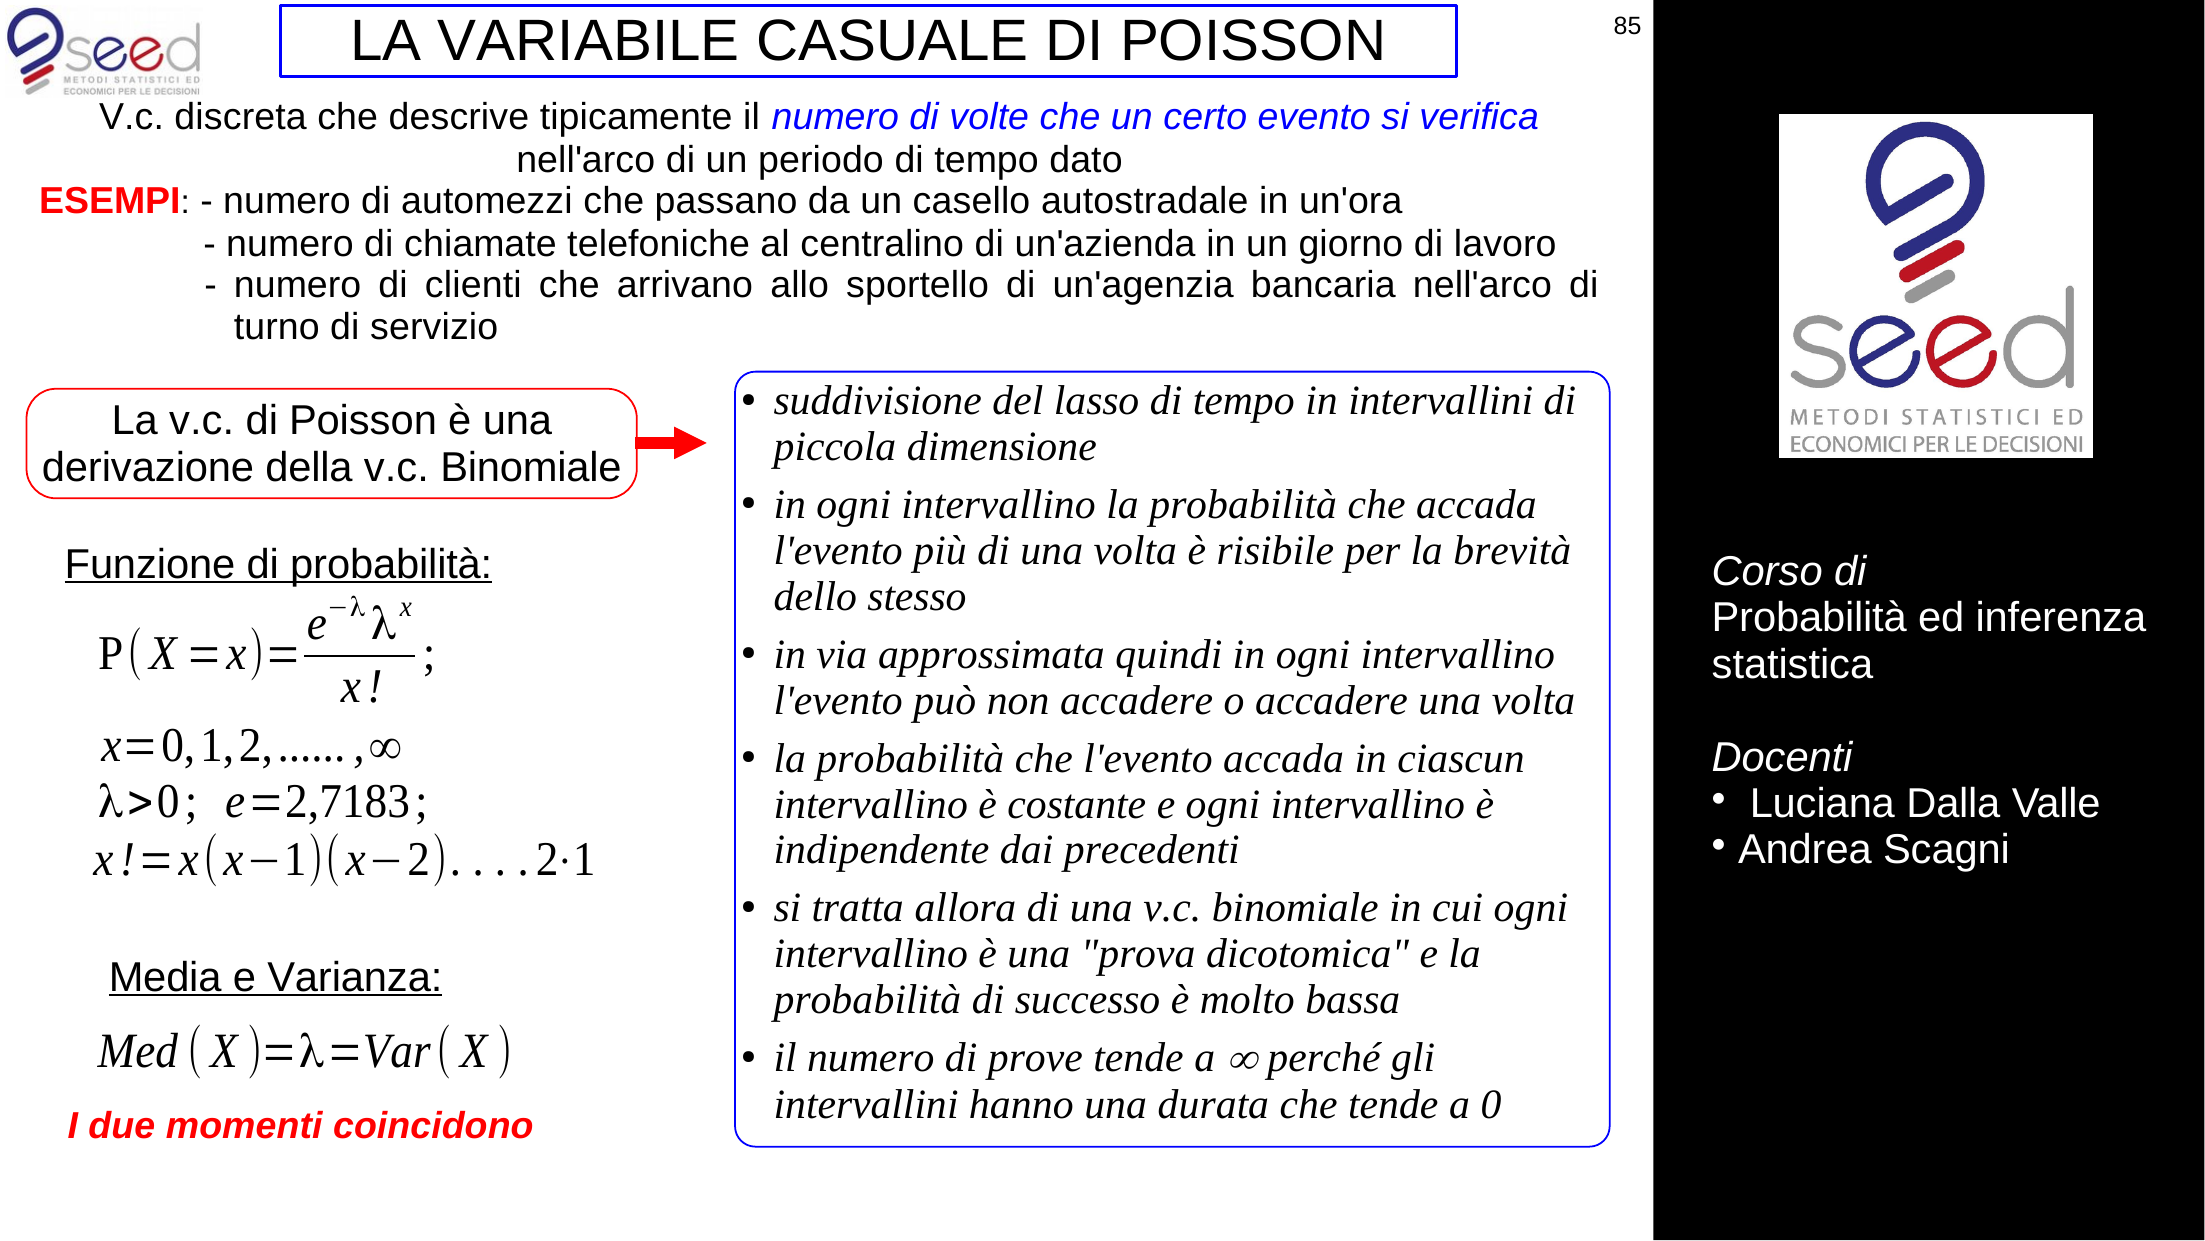

LA VARIABILE CASUALE DI POISSON
V.c. discreta che descrive tipicamente il numero di volte che un certo evento si verifica nell'arco di un periodo di tempo dato
ESEMPI: - numero di automezzi che passano da un casello autostradale in un'ora
- numero di chiamate telefoniche al centralino di un'azienda in un giorno di lavoro
- numero di clienti che arrivano allo sportello di un'agenzia bancaria nell'arco di turno di servizio
suddivisione del lasso di tempo in intervallini di piccola dimensione
in ogni intervallino la probabilità che accada l'evento più di una volta è risibile per la brevità dello stesso
in via approssimata quindi in ogni intervallino l'evento può non accadere o accadere una volta
la probabilità che l'evento accada in ciascun intervallino è costante e ogni intervallino è indipendente dai precedenti
si tratta allora di una v.c. binomiale in cui ogni intervallino è una "prova dicotomica" e la probabilità di successo è molto bassa
il numero di prove tende a ∞ perché gli intervallini hanno una durata che tende a 0
La v.c. di Poisson è una
derivazione della v.c. Binomiale
Funzione di probabilità:
Media e Varianza:
I due momenti coincidono